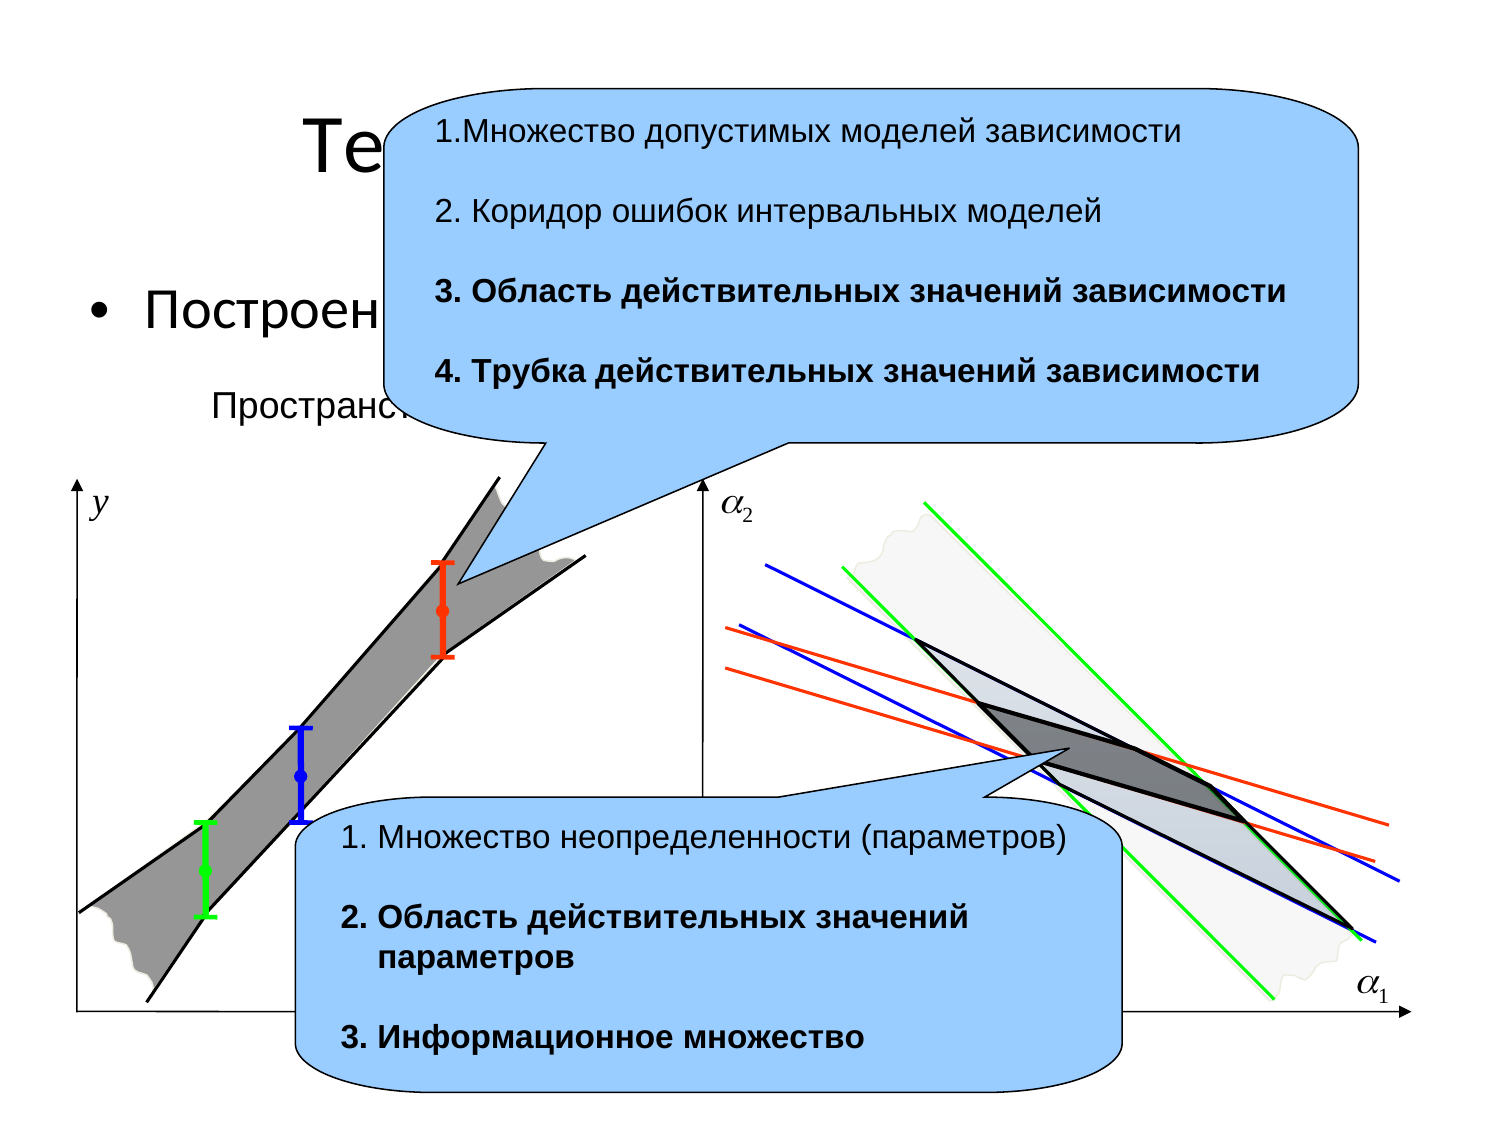

# Терминологический хаос
1.Множество допустимых моделей зависимости
2. Коридор ошибок интервальных моделей
3. Область действительных значений зависимости
4. Трубка действительных значений зависимости
Построение модели y = 1 + 2x
Пространство (x, y)
Пространство (1, 2)
y
2
1. Множество неопределенности (параметров)
2. Область действительных значений
 параметров
3. Информационное множество
1
x